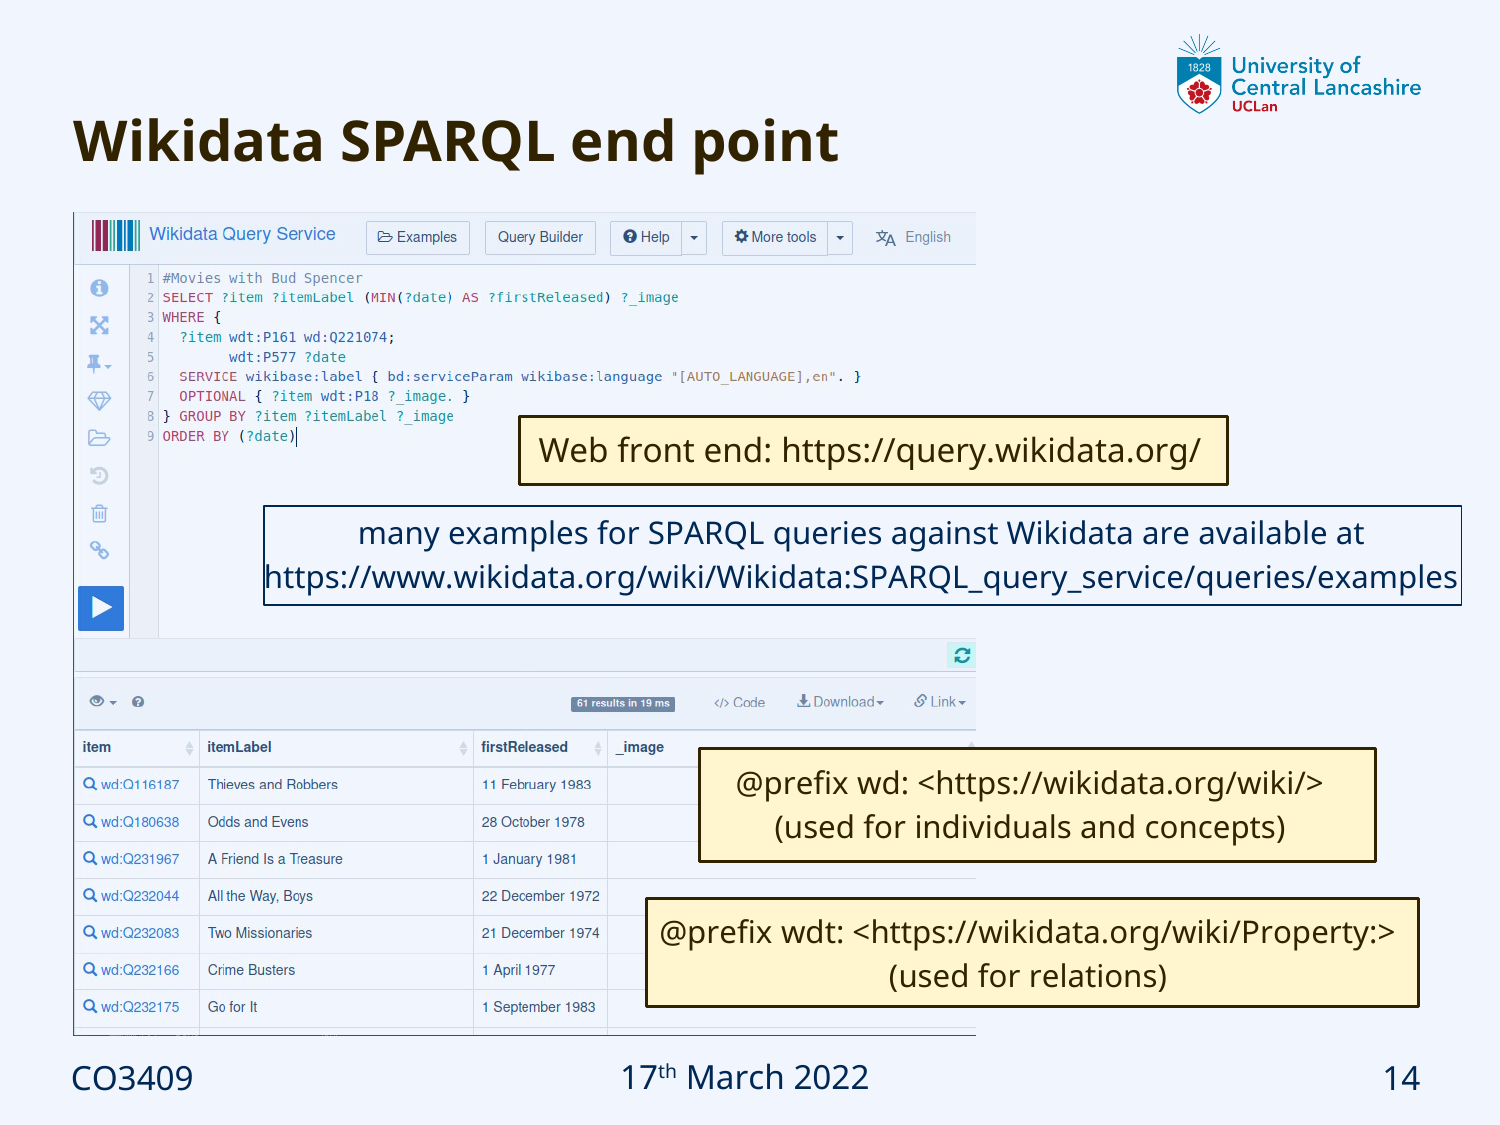

# Wikidata SPARQL end point
Web front end: https://query.wikidata.org/
many examples for SPARQL queries against Wikidata are available at
https://www.wikidata.org/wiki/Wikidata:SPARQL_query_service/queries/examples
@prefix wd: <https://wikidata.org/wiki/>
(used for individuals and concepts)
@prefix wdt: <https://wikidata.org/wiki/Property:>
(used for relations)